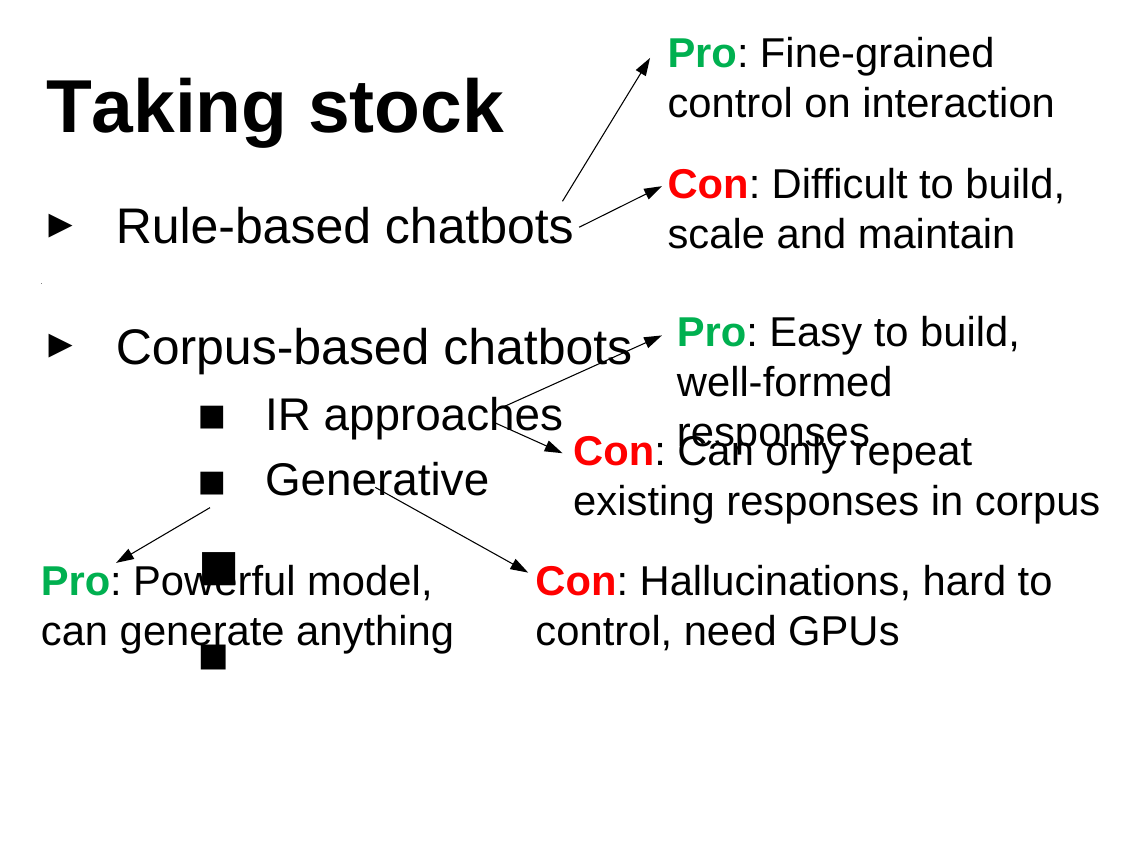

Pro: Fine-grained control on interaction
Con: Difficult to build, scale and maintain
# Taking stock
Rule-based chatbots
Corpus-based chatbots
IR approaches
Generative
Pro: Easy to build, well-formed responses
Con: Can only repeat existing responses in corpus
Pro: Powerful model, can generate anything
Con: Hallucinations, hard to control, need GPUs